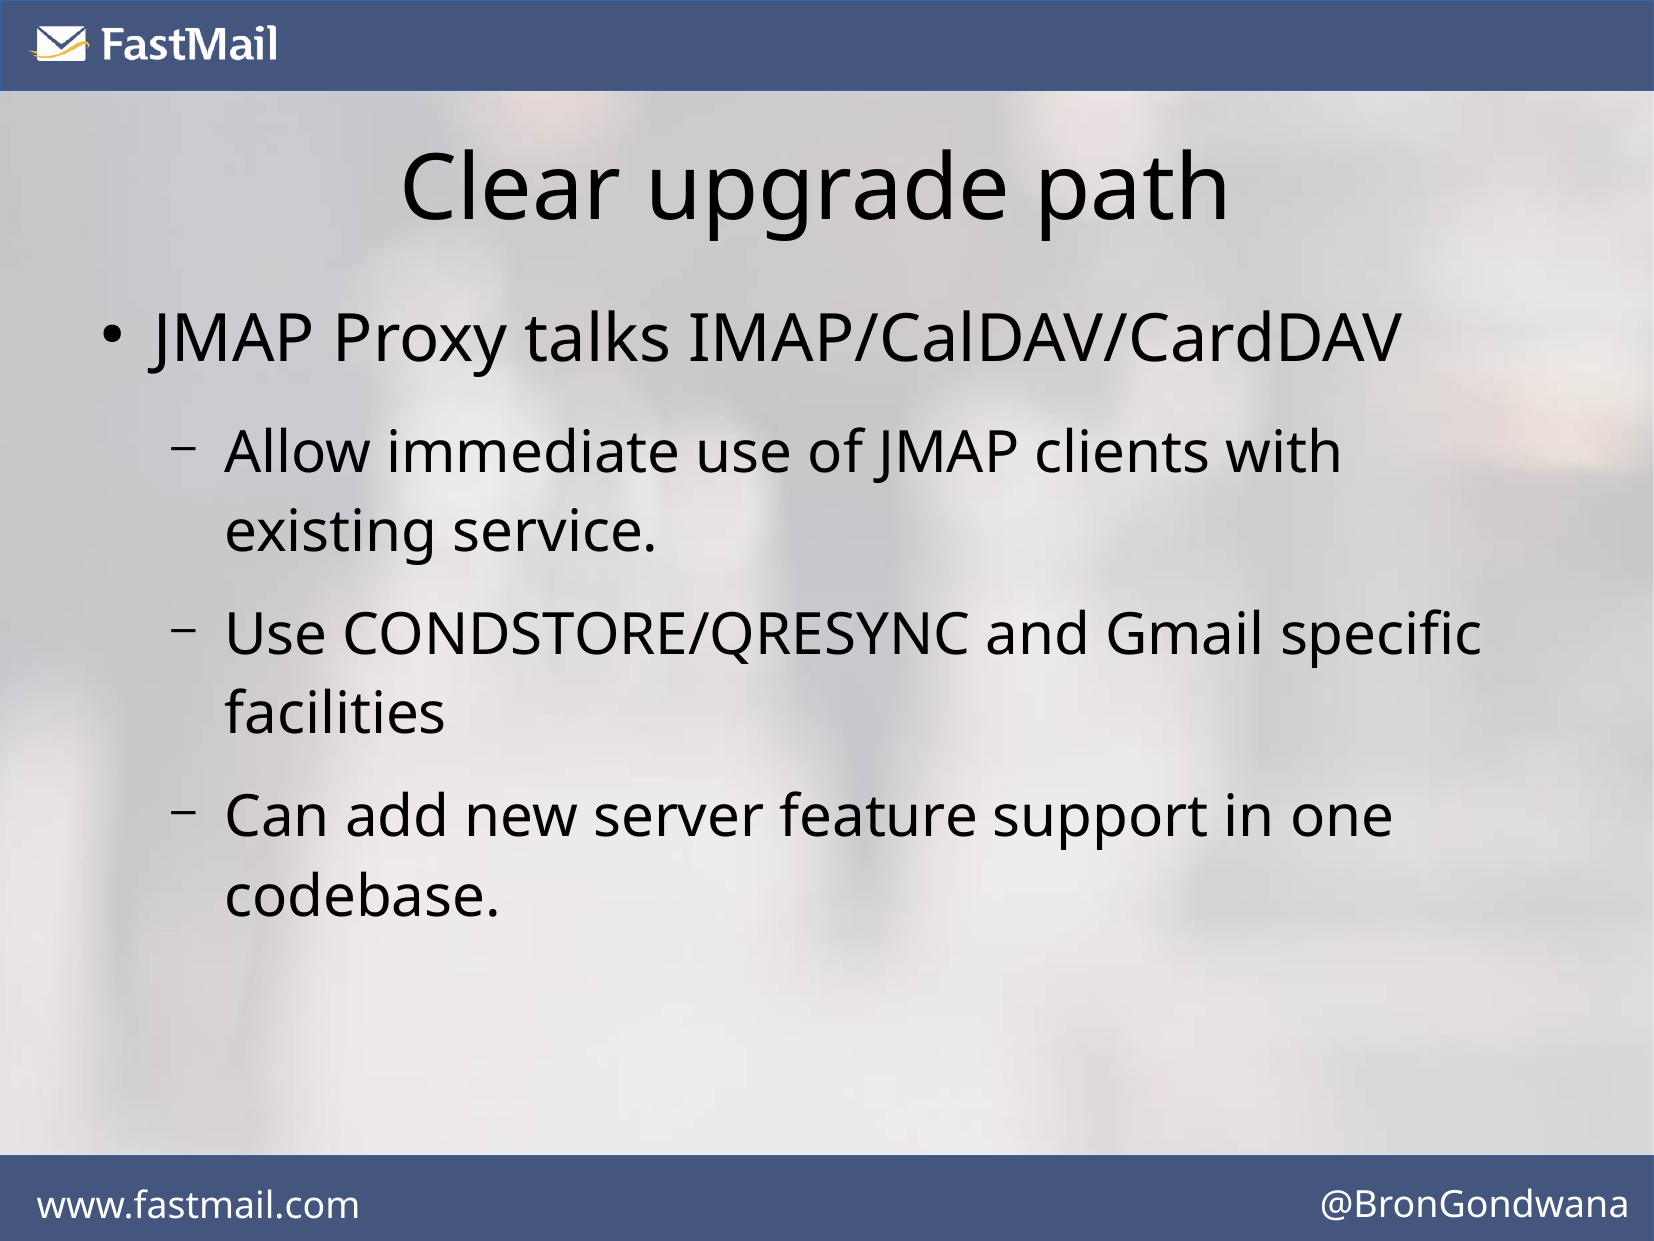

# Clear upgrade path
JMAP Proxy talks IMAP/CalDAV/CardDAV
Allow immediate use of JMAP clients with existing service.
Use CONDSTORE/QRESYNC and Gmail specific facilities
Can add new server feature support in one codebase.